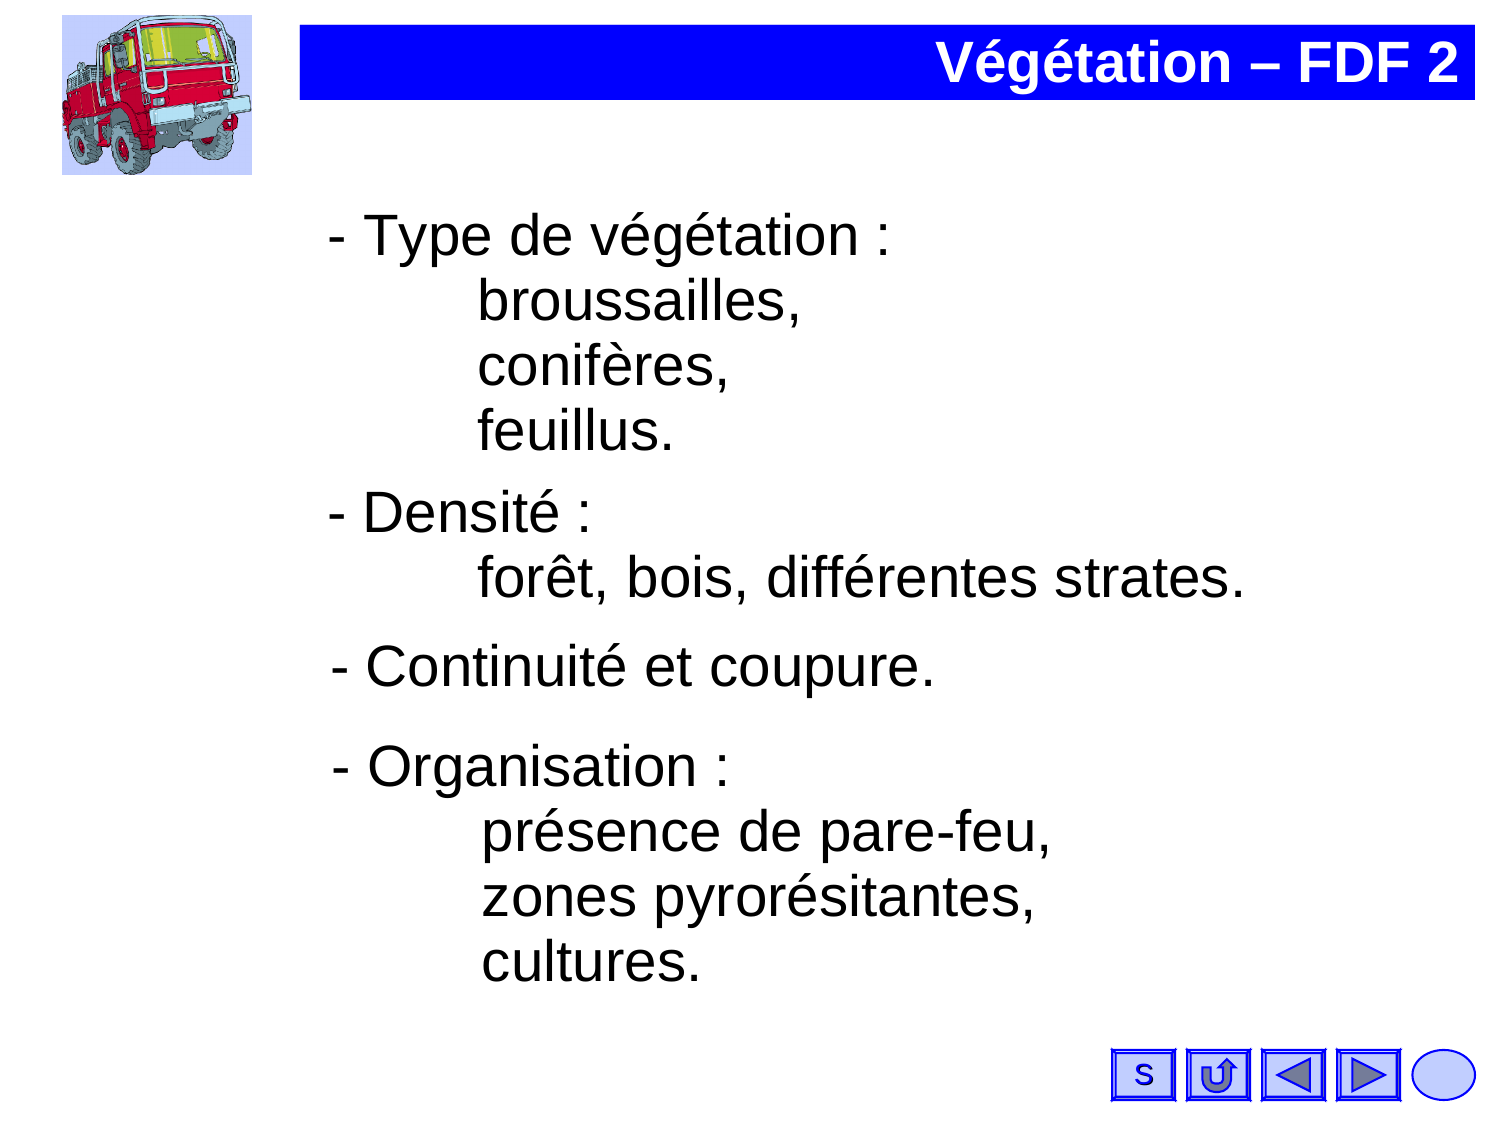

Végétation – FDF 2
- Type de végétation :
	broussailles,
	conifères,
	feuillus.
- Densité :
	forêt, bois, différentes strates.
- Continuité et coupure.
- Organisation :
	présence de pare-feu,
	zones pyrorésitantes,
	cultures.